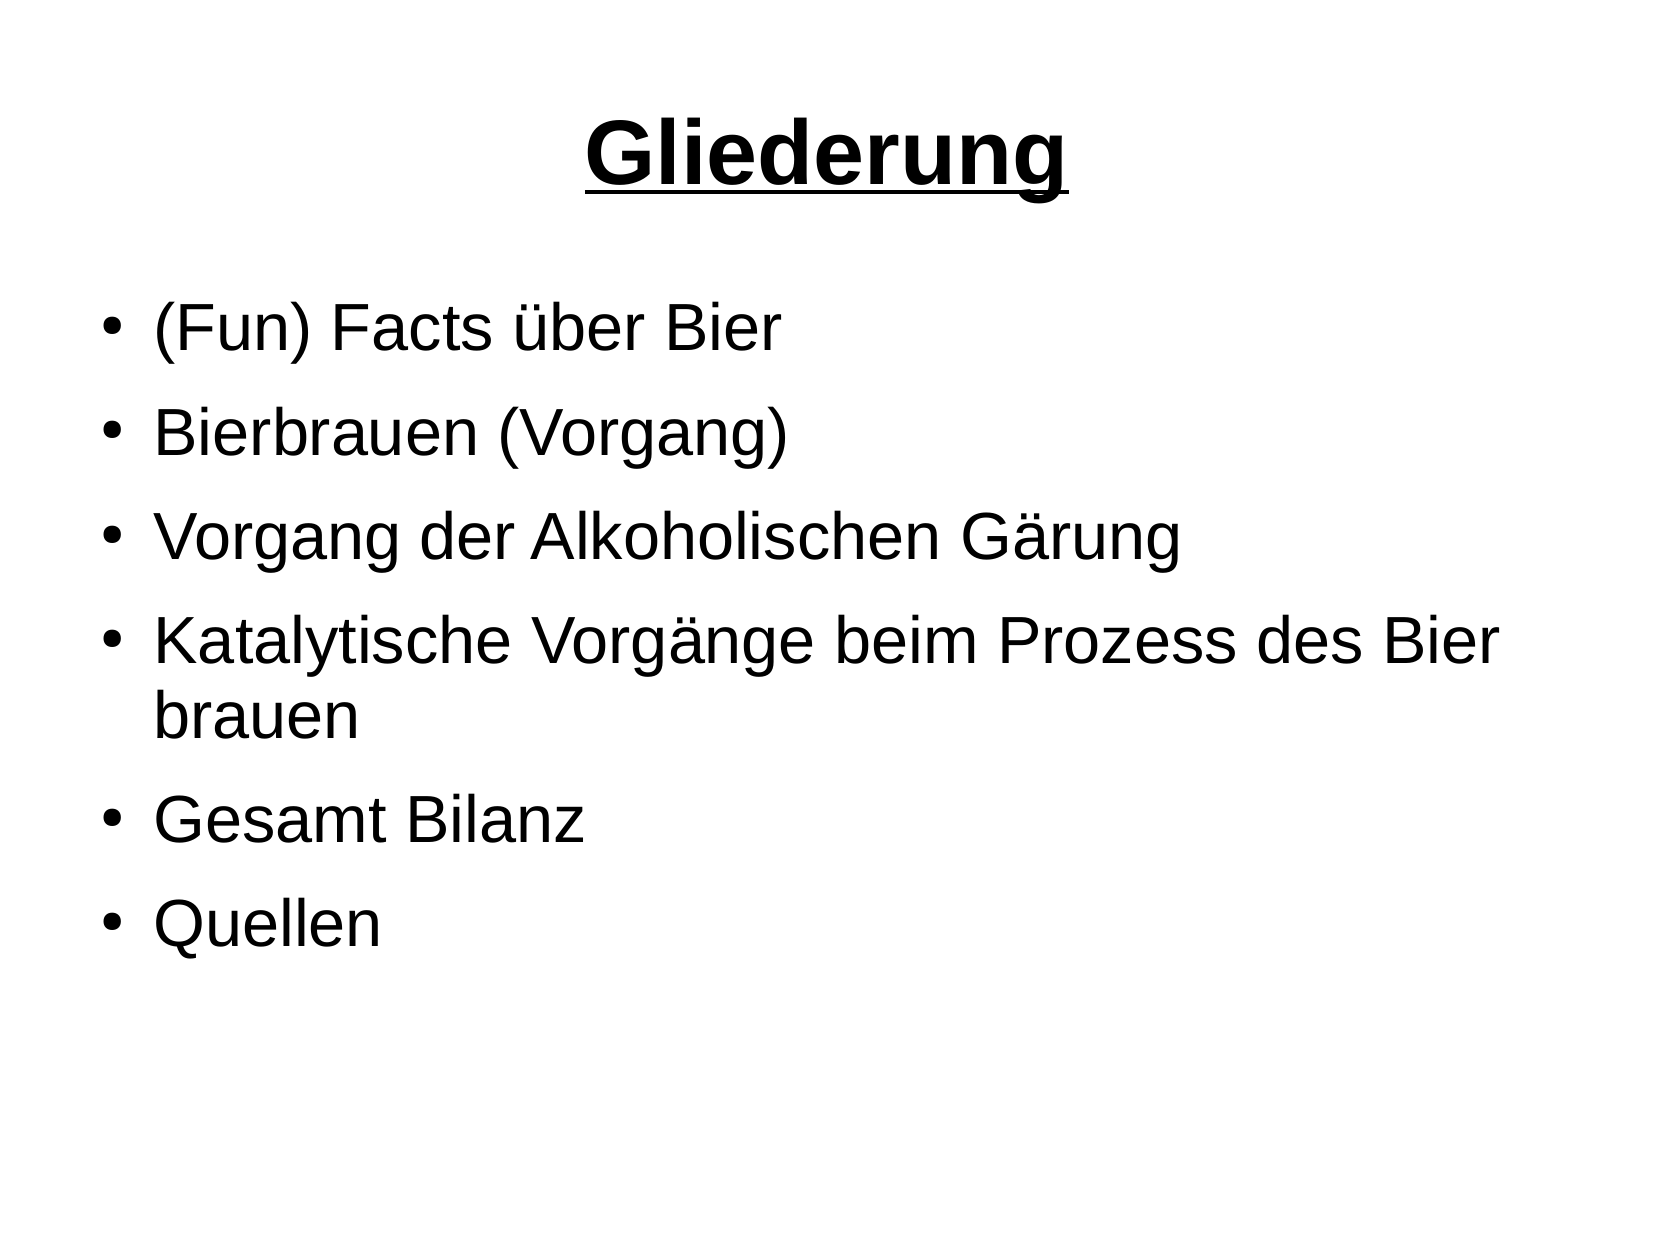

# Gliederung
(Fun) Facts über Bier
Bierbrauen (Vorgang)
Vorgang der Alkoholischen Gärung
Katalytische Vorgänge beim Prozess des Bier brauen
Gesamt Bilanz
Quellen